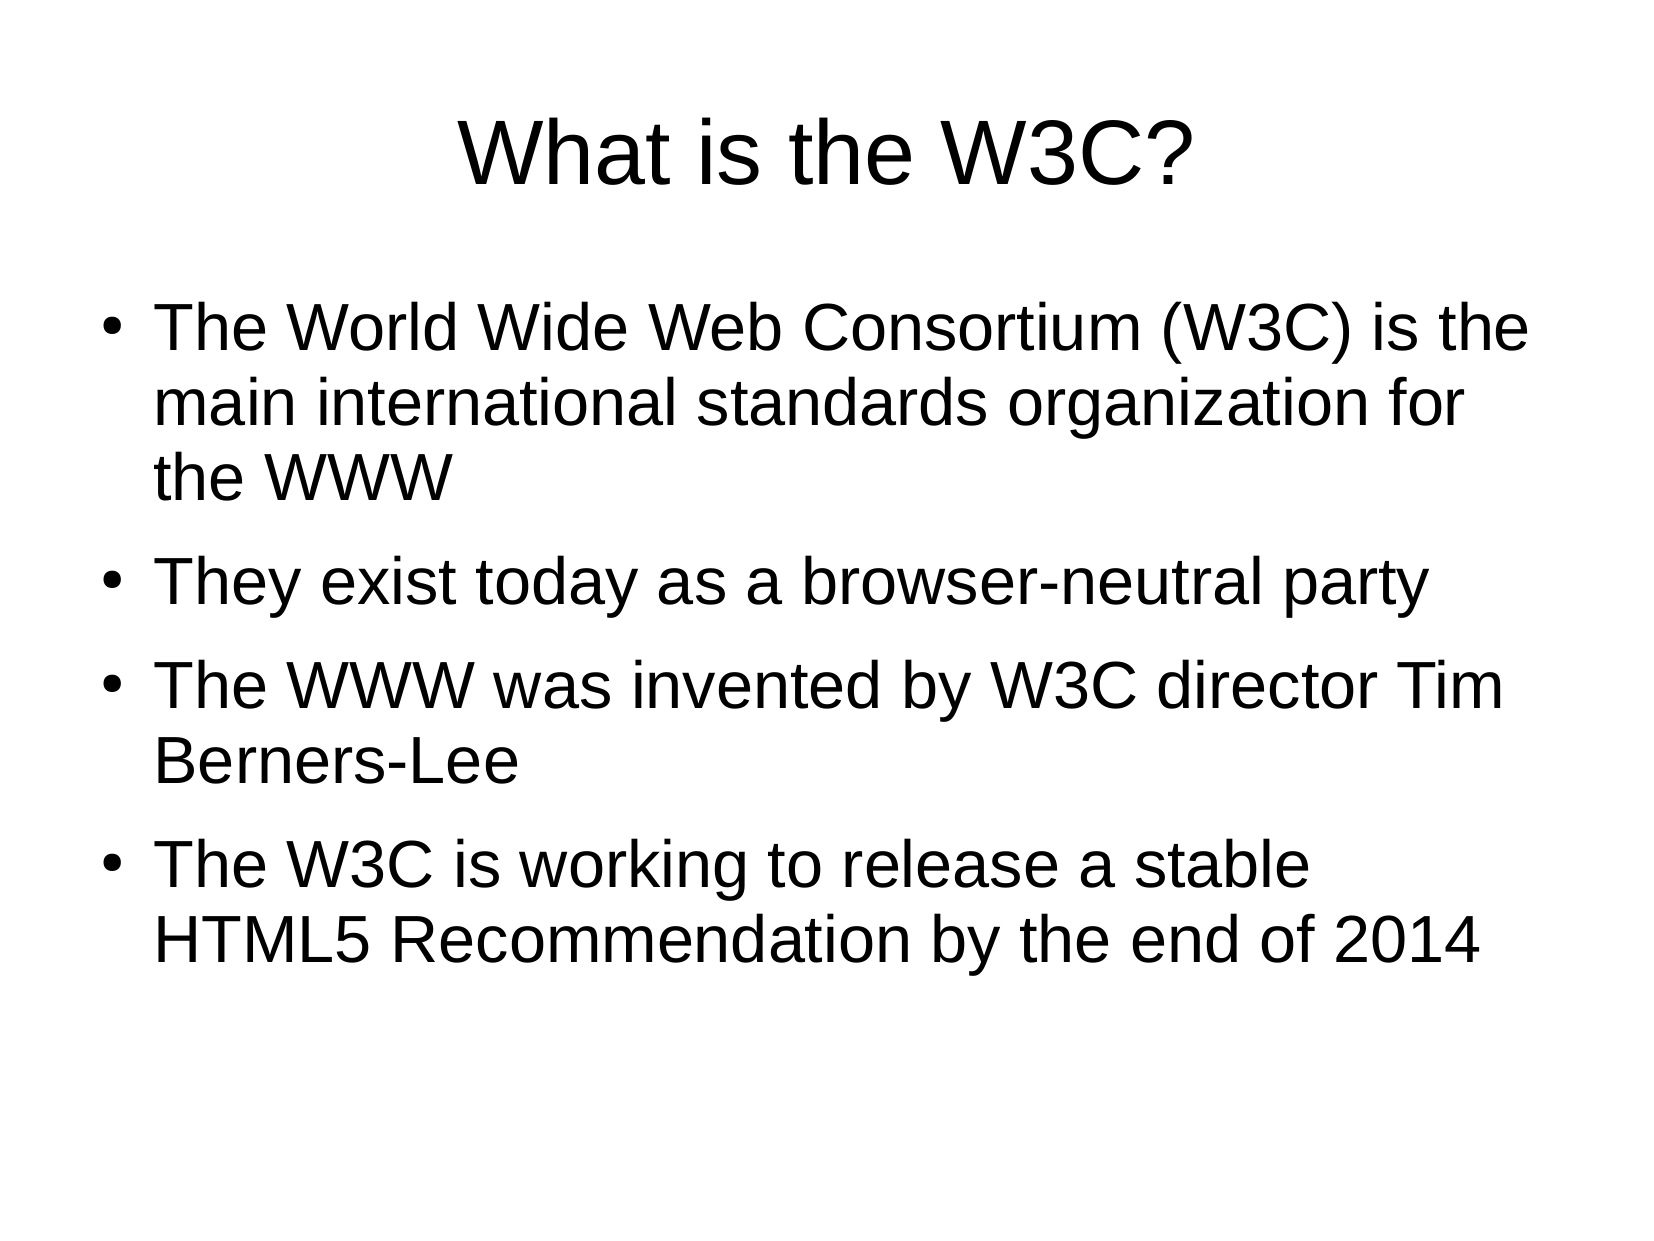

# What is the W3C?
The World Wide Web Consortium (W3C) is the main international standards organization for the WWW
They exist today as a browser-neutral party
The WWW was invented by W3C director Tim Berners-Lee
The W3C is working to release a stable HTML5 Recommendation by the end of 2014